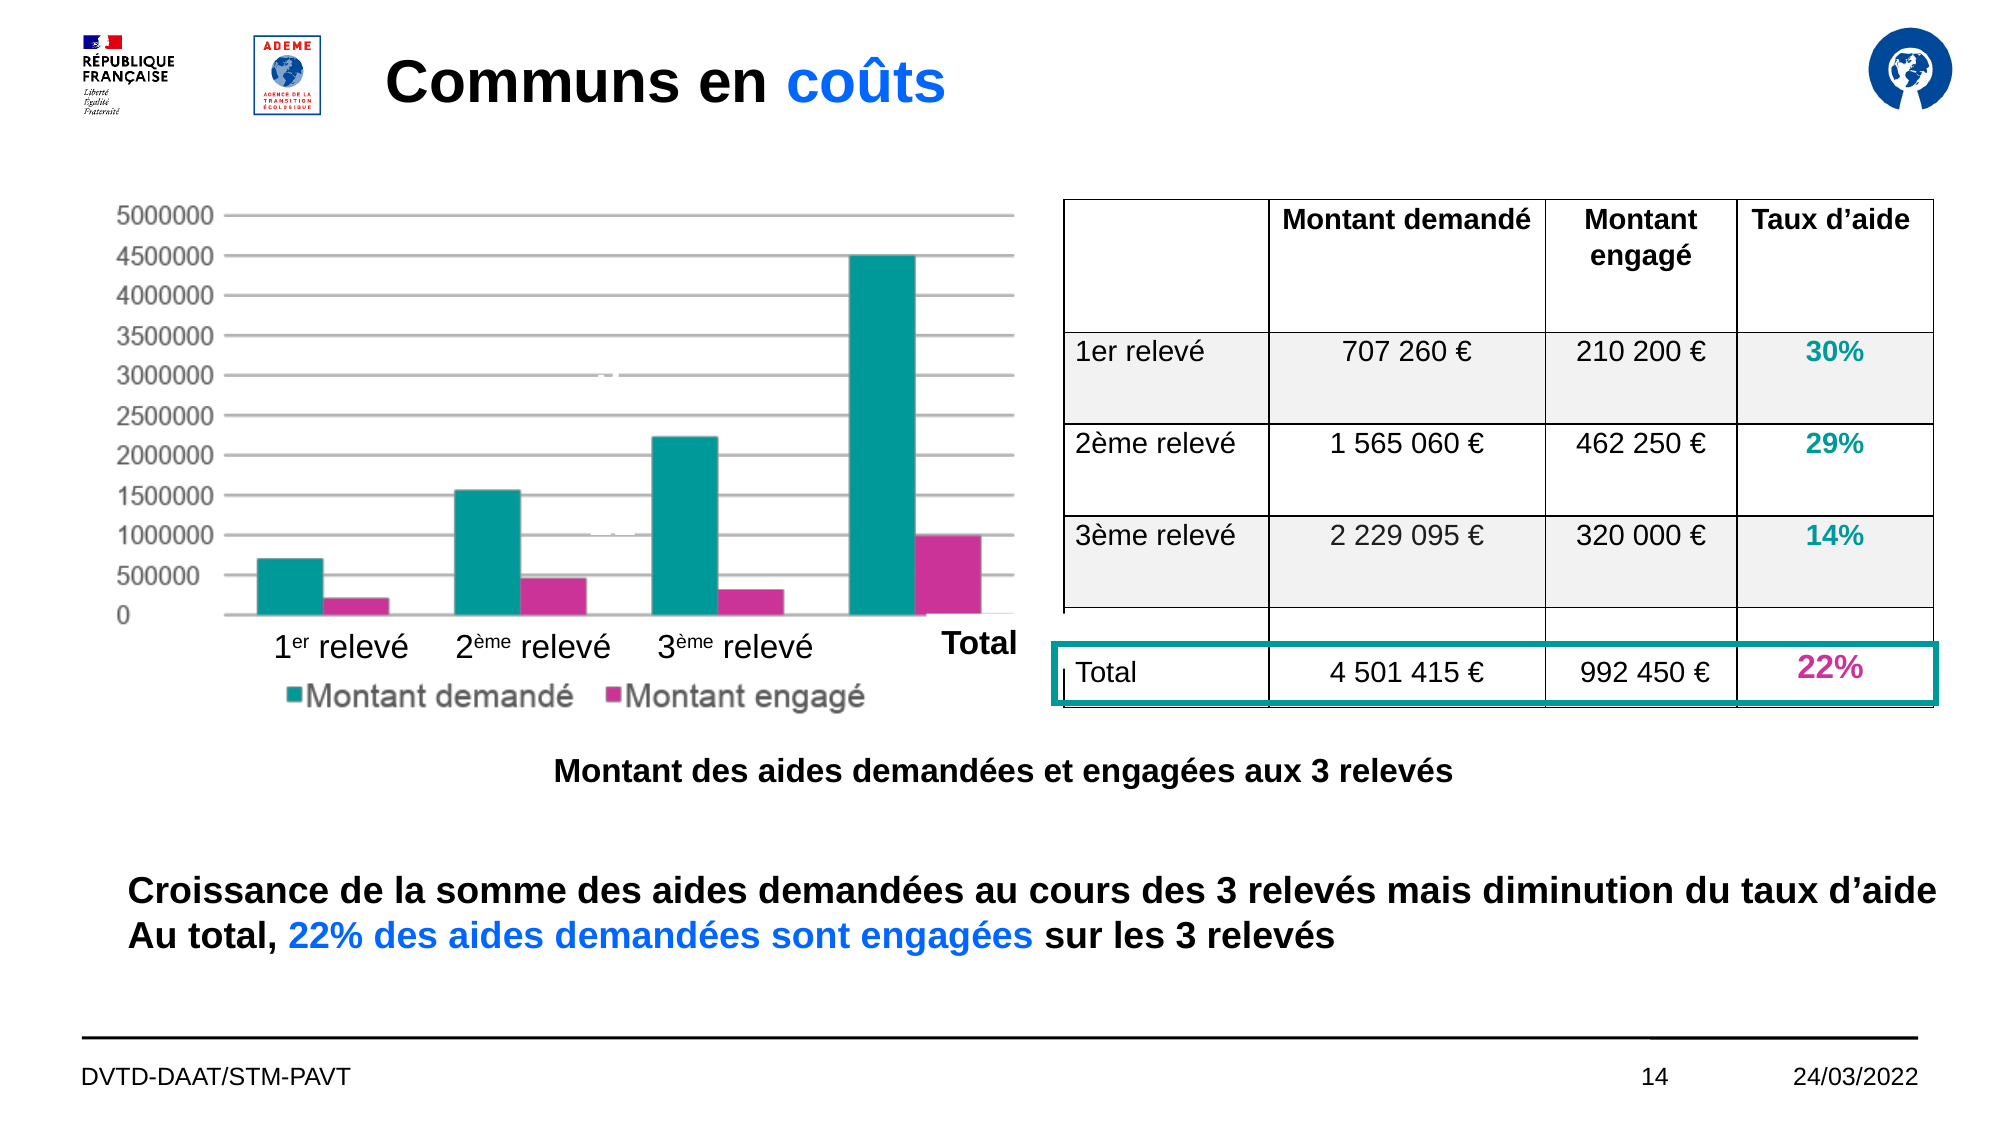

# Communs en coûts
8
| | Montant demandé | Montant engagé | Taux d’aide |
| --- | --- | --- | --- |
| 1er relevé | 707 260 € | 210 200 € | 30% |
| 2ème relevé | 1 565 060 € | 462 250 € | 29% |
| 3ème relevé | 2 229 095 € | 320 000 € | 14% |
| Total | 4 501 415 € | 992 450 € | 22% |
3
21
13
Total
1er relevé 2ème relevé 3ème relevé
5
Montant des aides demandées et engagées aux 3 relevés
Croissance de la somme des aides demandées au cours des 3 relevés mais diminution du taux d’aide
Au total, 22% des aides demandées sont engagées sur les 3 relevés
DVTD-DAAT/STM-PAVT
24/03/2022